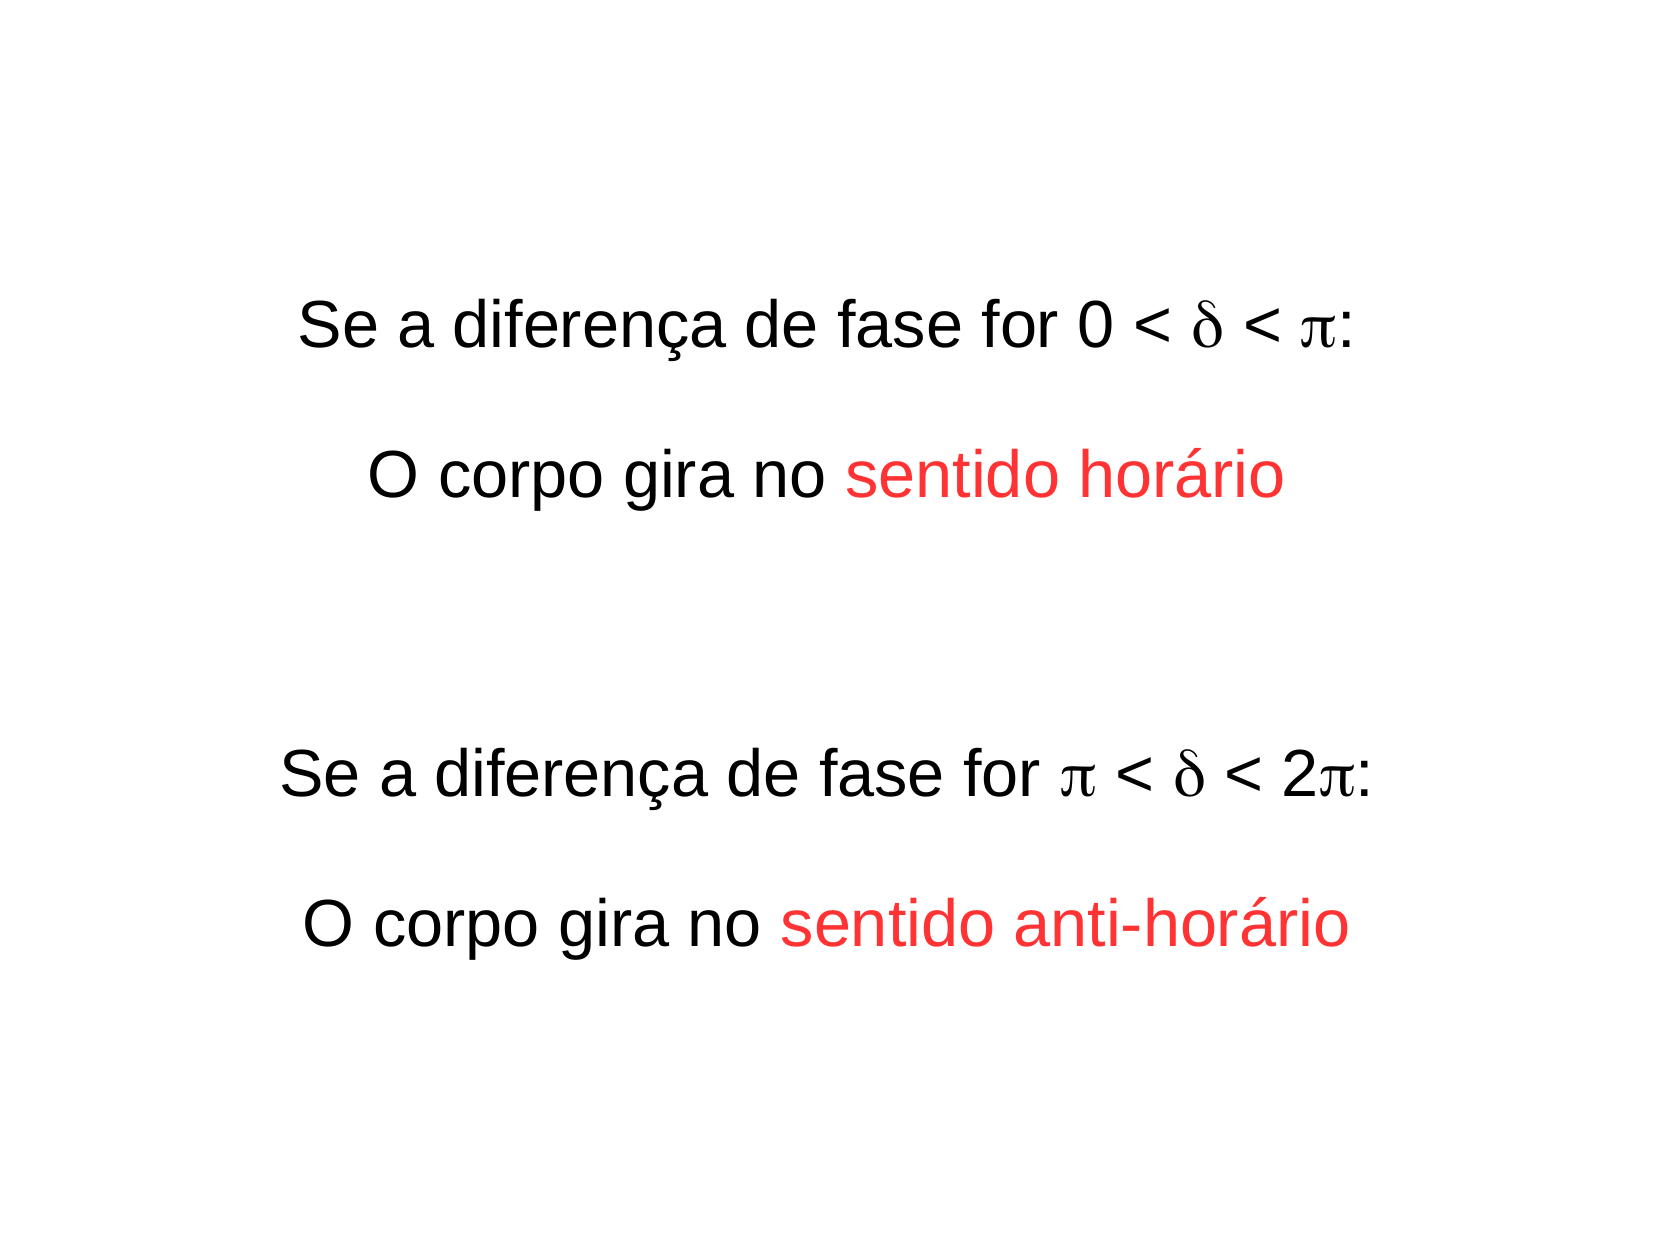

# Se a diferença de fase for 0 < d < p:
O corpo gira no sentido horário
Se a diferença de fase for p < d < 2p:
O corpo gira no sentido anti-horário